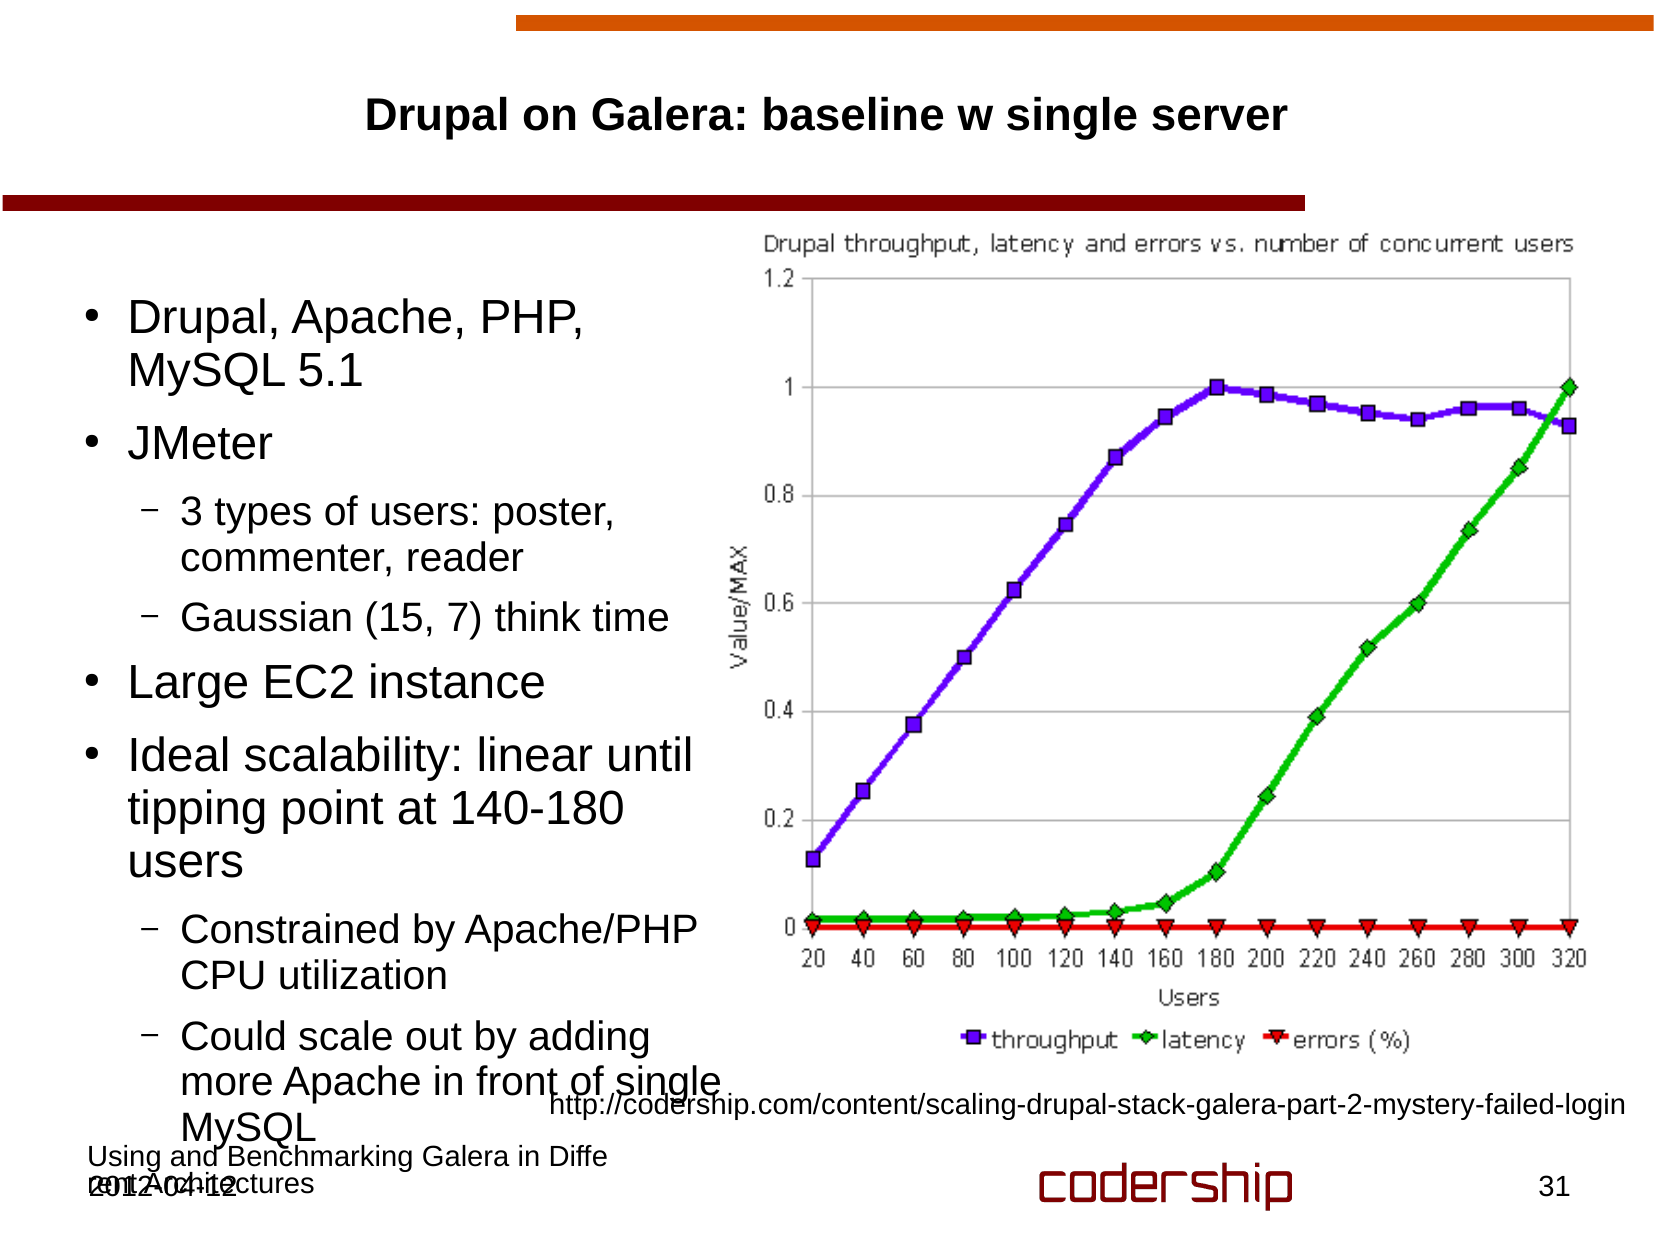

# Drupal on Galera: baseline w single server
Drupal, Apache, PHP,
MySQL 5.1
JMeter
3 types of users: poster, commenter, reader
Gaussian (15, 7) think time
Large EC2 instance
Ideal scalability: linear until tipping point at 140-180 users
Constrained by Apache/PHP CPU utilization
Could scale out by adding more Apache in front of single MySQL
http://codership.com/content/scaling-drupal-stack-galera-part-2-mystery-failed-login
Using and Benchmarking Galera in Different Architectures
2012-04-12
31